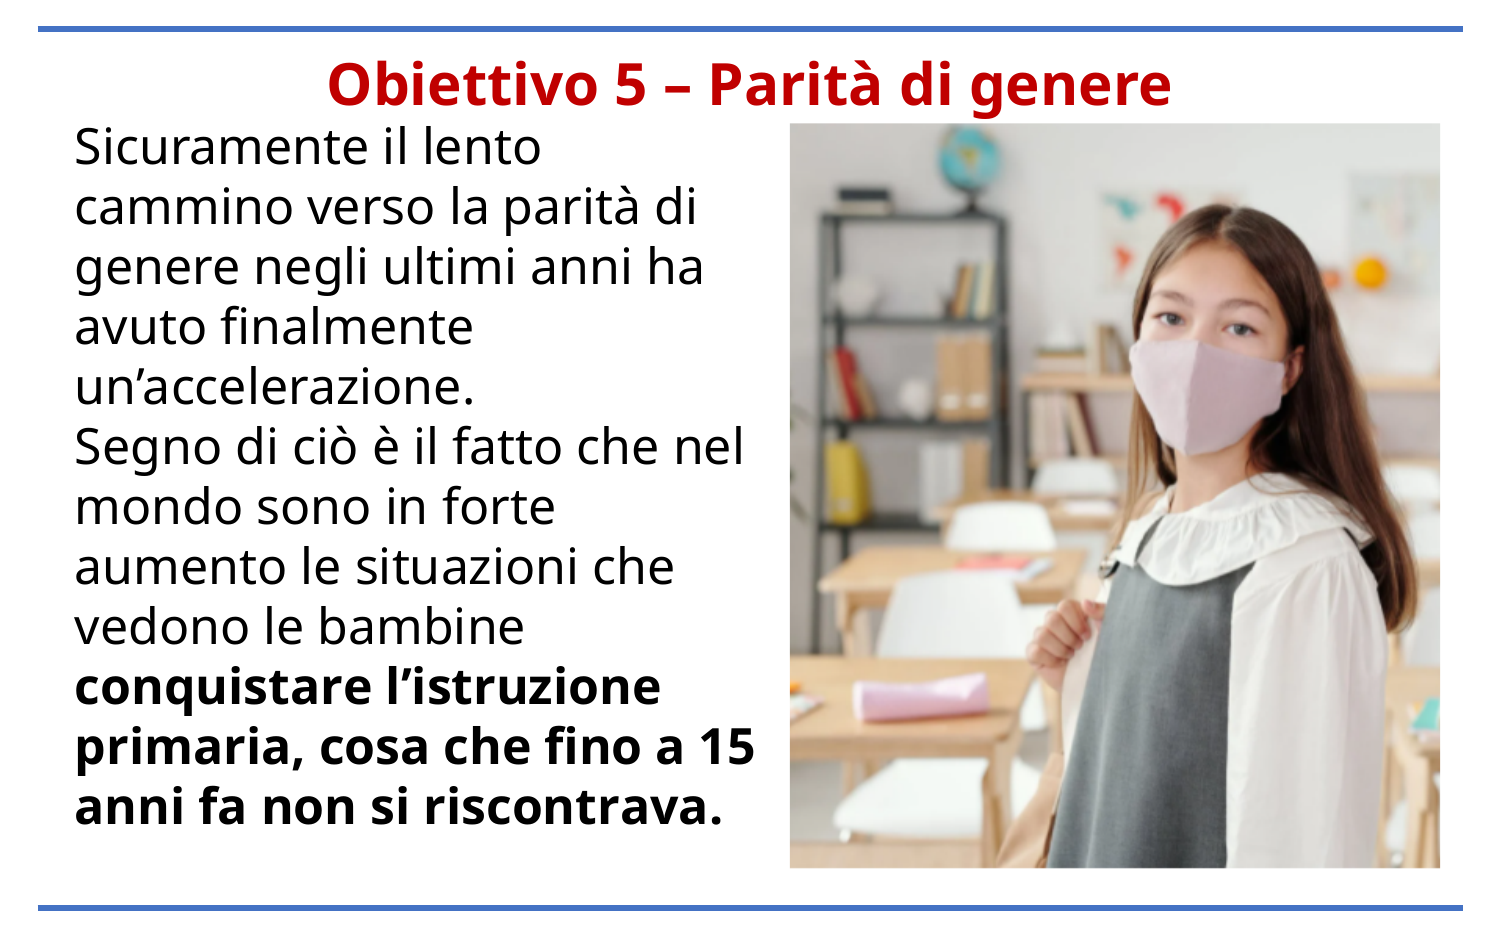

# Obiettivo 5 – Parità di genere
Sicuramente il lento cammino verso la parità di genere negli ultimi anni ha avuto finalmente un’accelerazione.
Segno di ciò è il fatto che nel mondo sono in forte aumento le situazioni che vedono le bambine conquistare l’istruzione primaria, cosa che fino a 15 anni fa non si riscontrava.